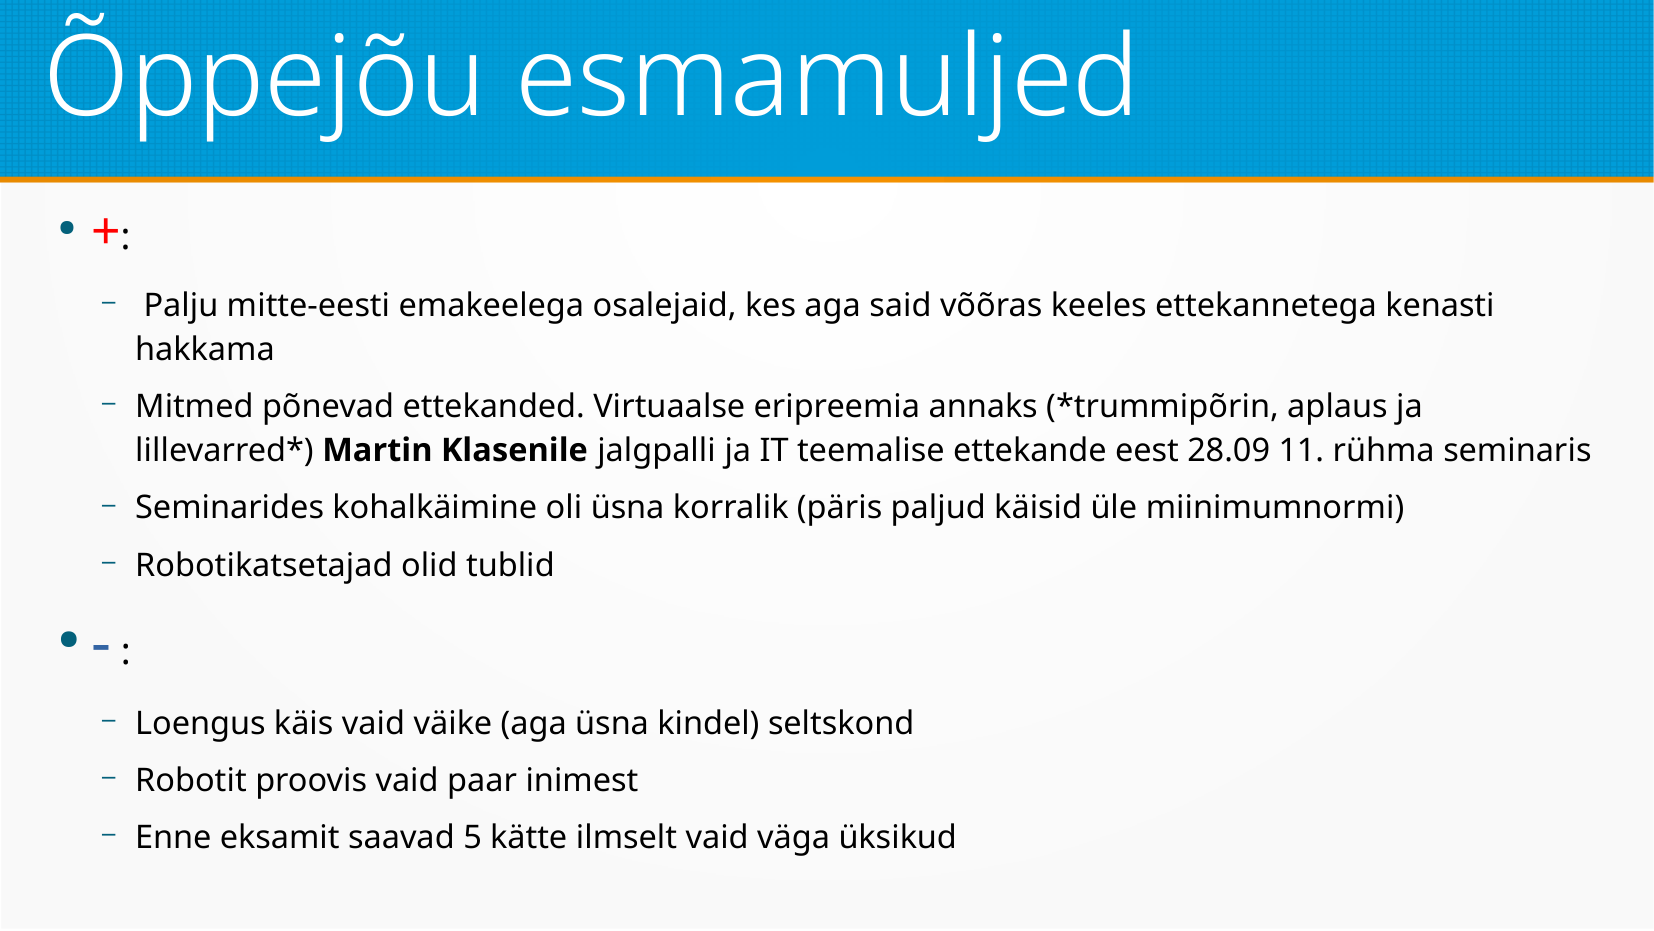

# Õppejõu esmamuljed
+:
 Palju mitte-eesti emakeelega osalejaid, kes aga said võõras keeles ettekannetega kenasti hakkama
Mitmed põnevad ettekanded. Virtuaalse eripreemia annaks (*trummipõrin, aplaus ja lillevarred*) Martin Klasenile jalgpalli ja IT teemalise ettekande eest 28.09 11. rühma seminaris
Seminarides kohalkäimine oli üsna korralik (päris paljud käisid üle miinimumnormi)
Robotikatsetajad olid tublid
- :
Loengus käis vaid väike (aga üsna kindel) seltskond
Robotit proovis vaid paar inimest
Enne eksamit saavad 5 kätte ilmselt vaid väga üksikud